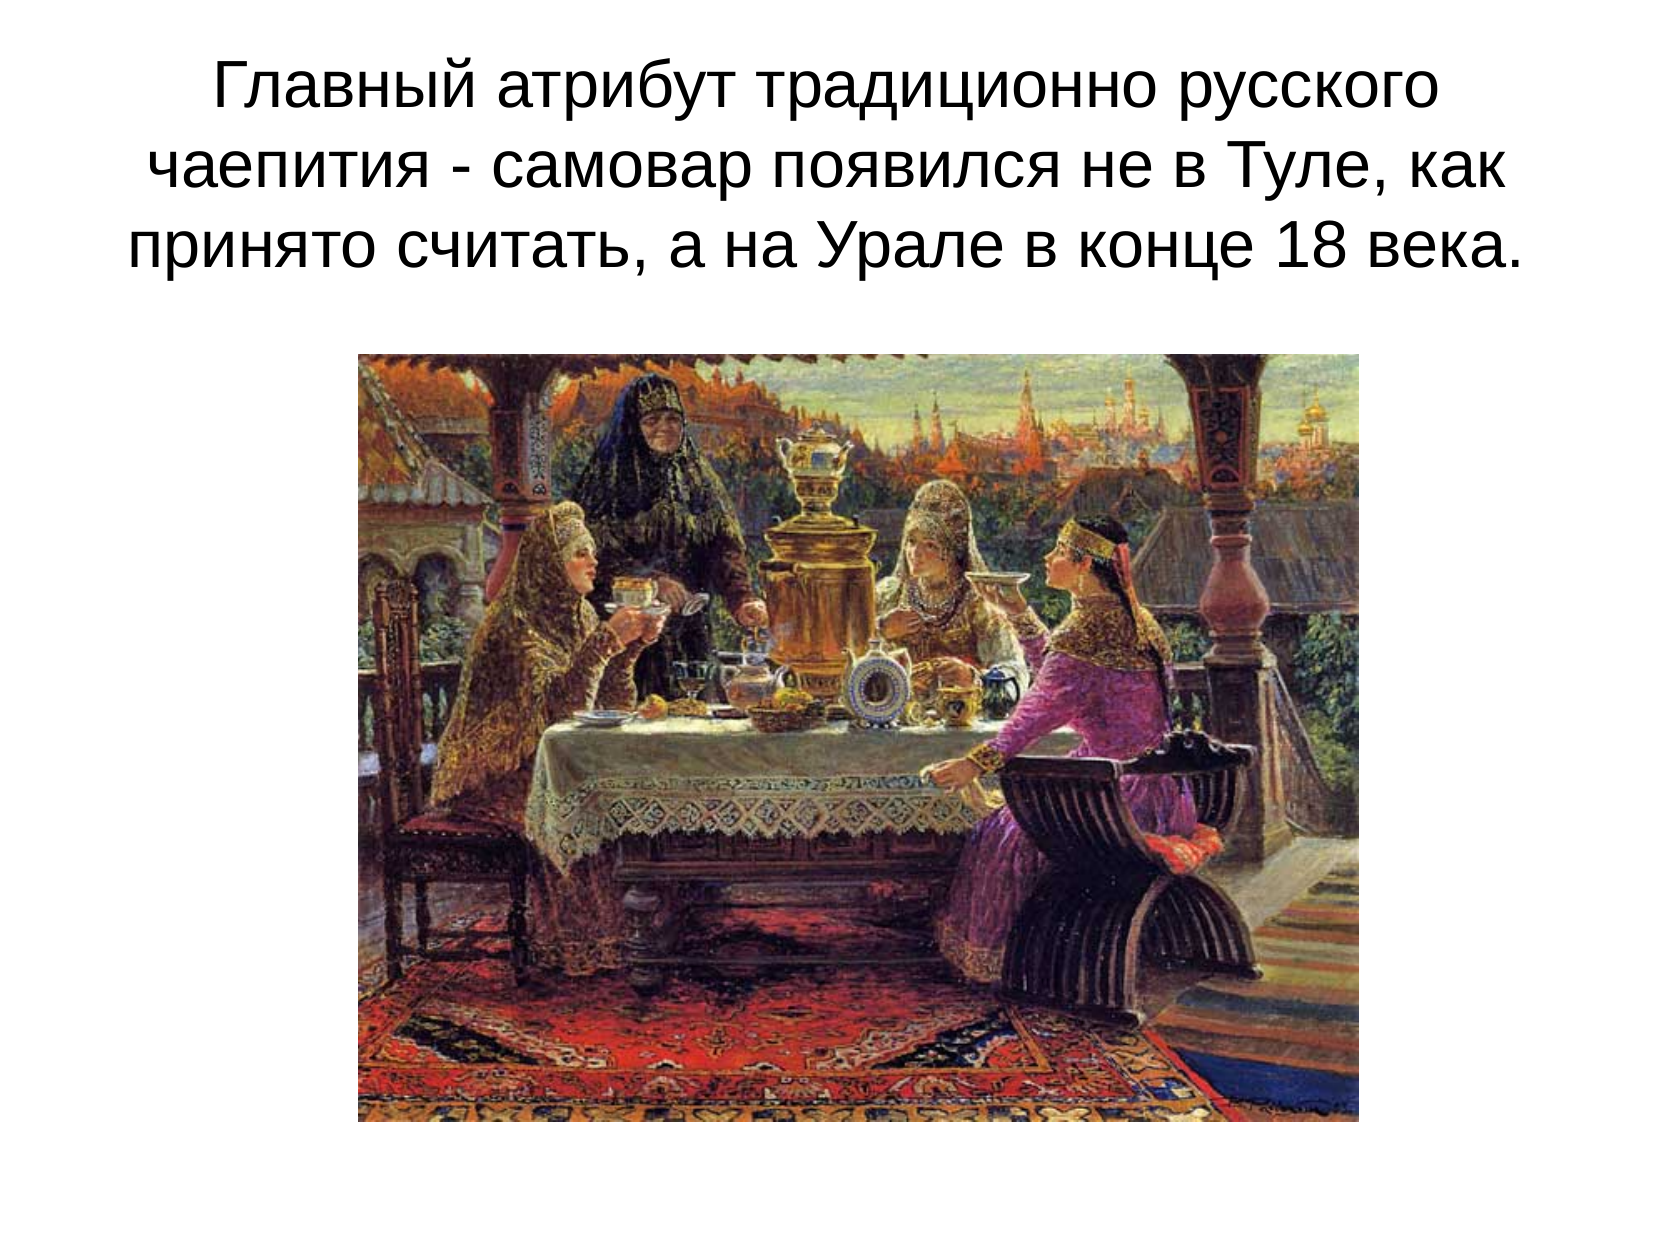

# Главный атрибут традиционно русского чаепития - самовар появился не в Туле, как принято считать, а на Урале в конце 18 века.